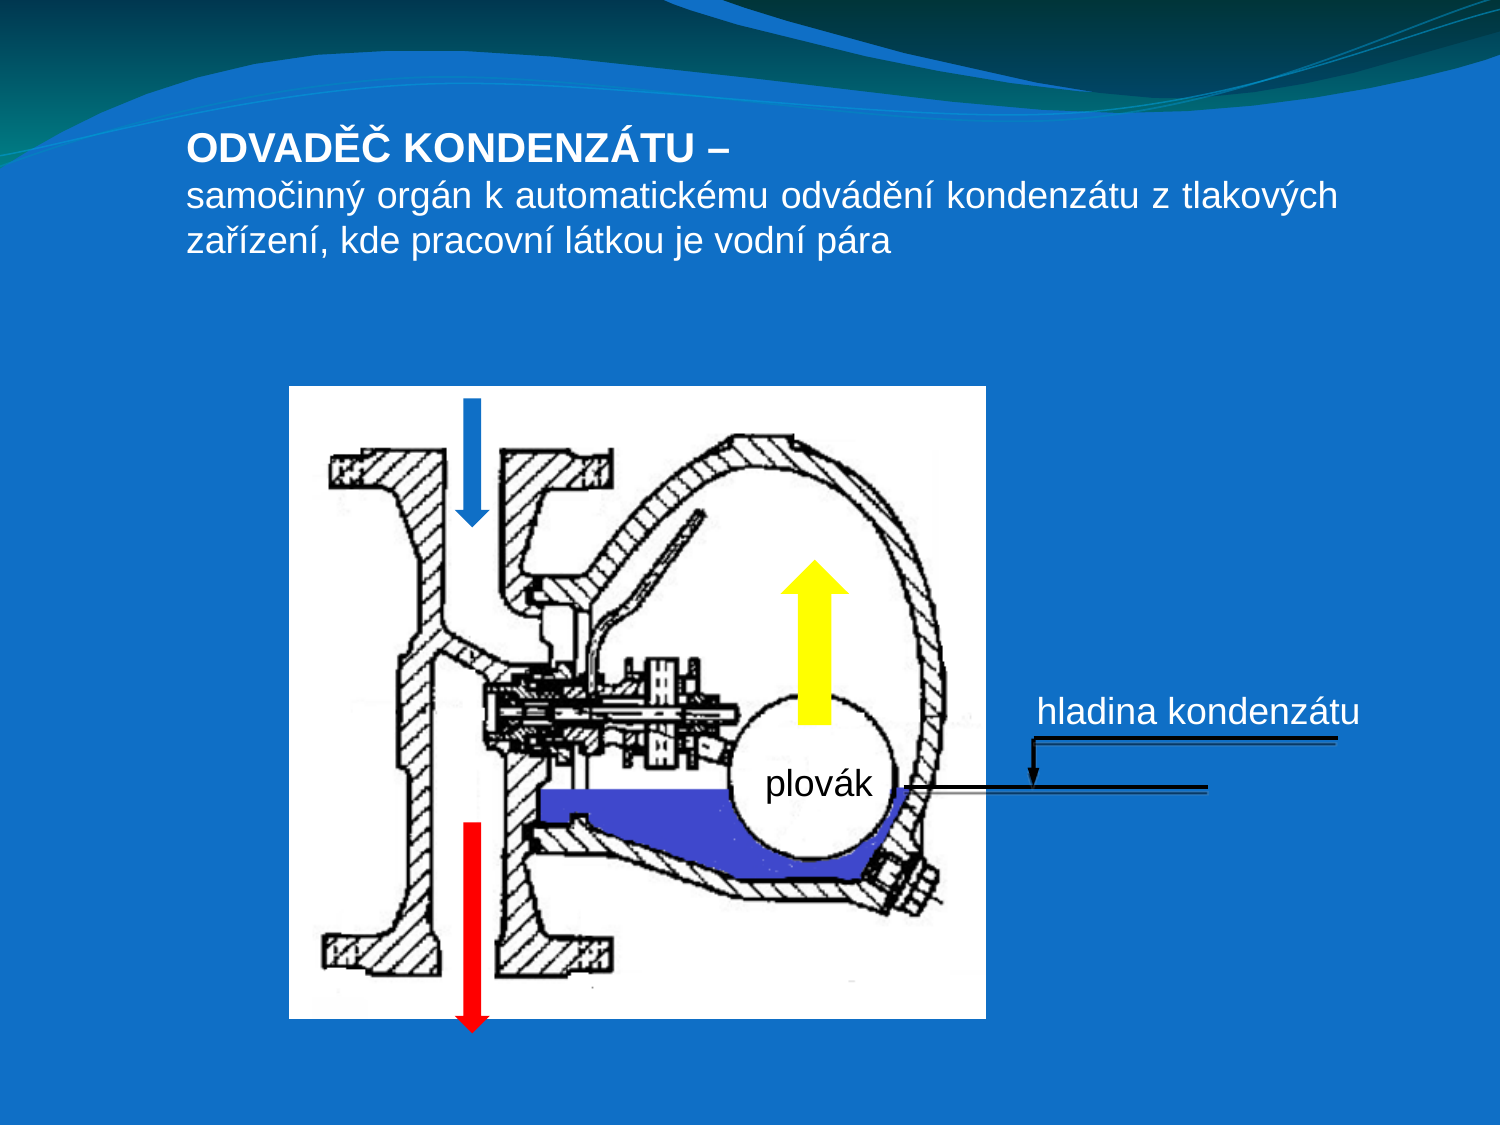

ODVADĚČ KONDENZÁTU –
samočinný orgán k automatickému odvádění kondenzátu z tlakových zařízení, kde pracovní látkou je vodní pára
hladina kondenzátu
plovák